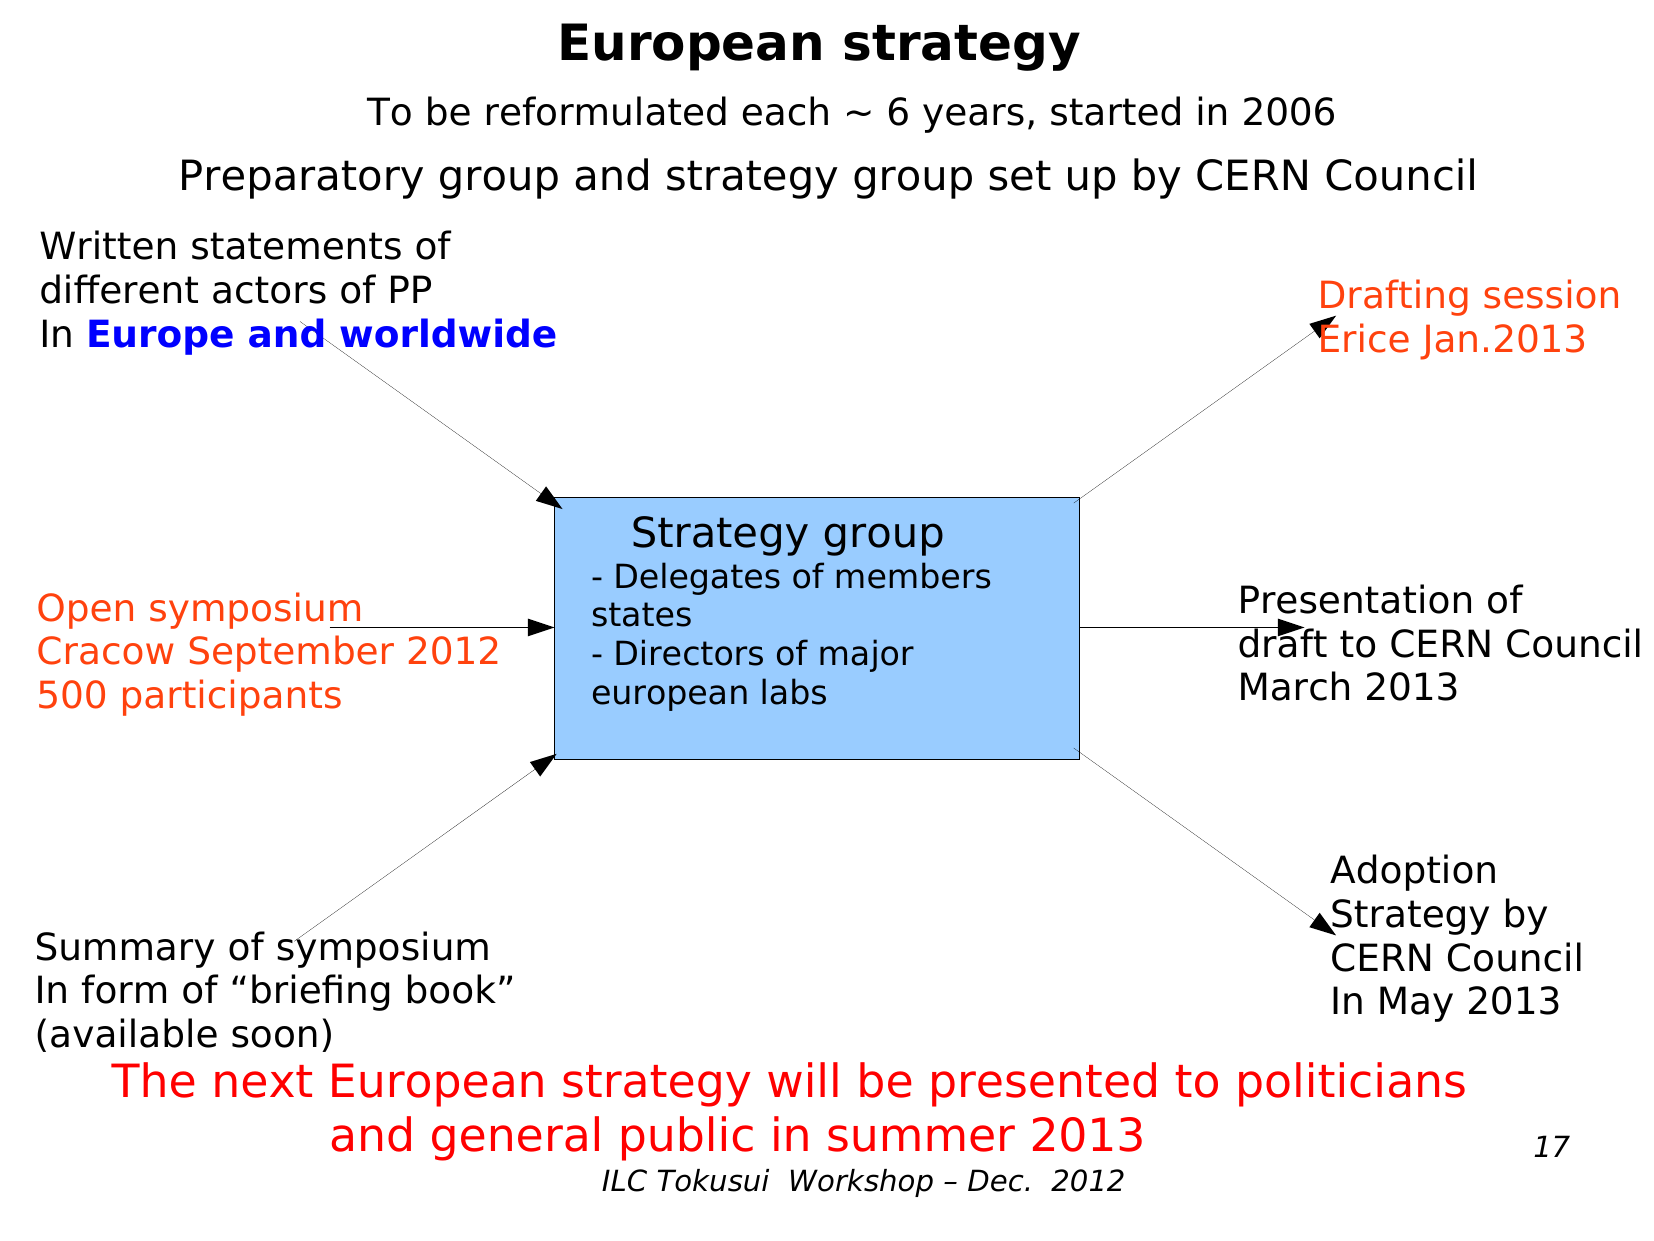

European strategy
To be reformulated each ~ 6 years, started in 2006
Preparatory group and strategy group set up by CERN Council
Written statements of
different actors of PP
In Europe and worldwide
Drafting session
Erice Jan.2013
 Strategy group
- Delegates of members states
- Directors of major european labs
Presentation of
draft to CERN Council
March 2013
Open symposium
Cracow September 2012
500 participants
Adoption
Strategy by
CERN Council
In May 2013
Summary of symposium
In form of “briefing book”
(available soon)
The next European strategy will be presented to politicians
 and general public in summer 2013
FCPPL Workshop - March 2012
17